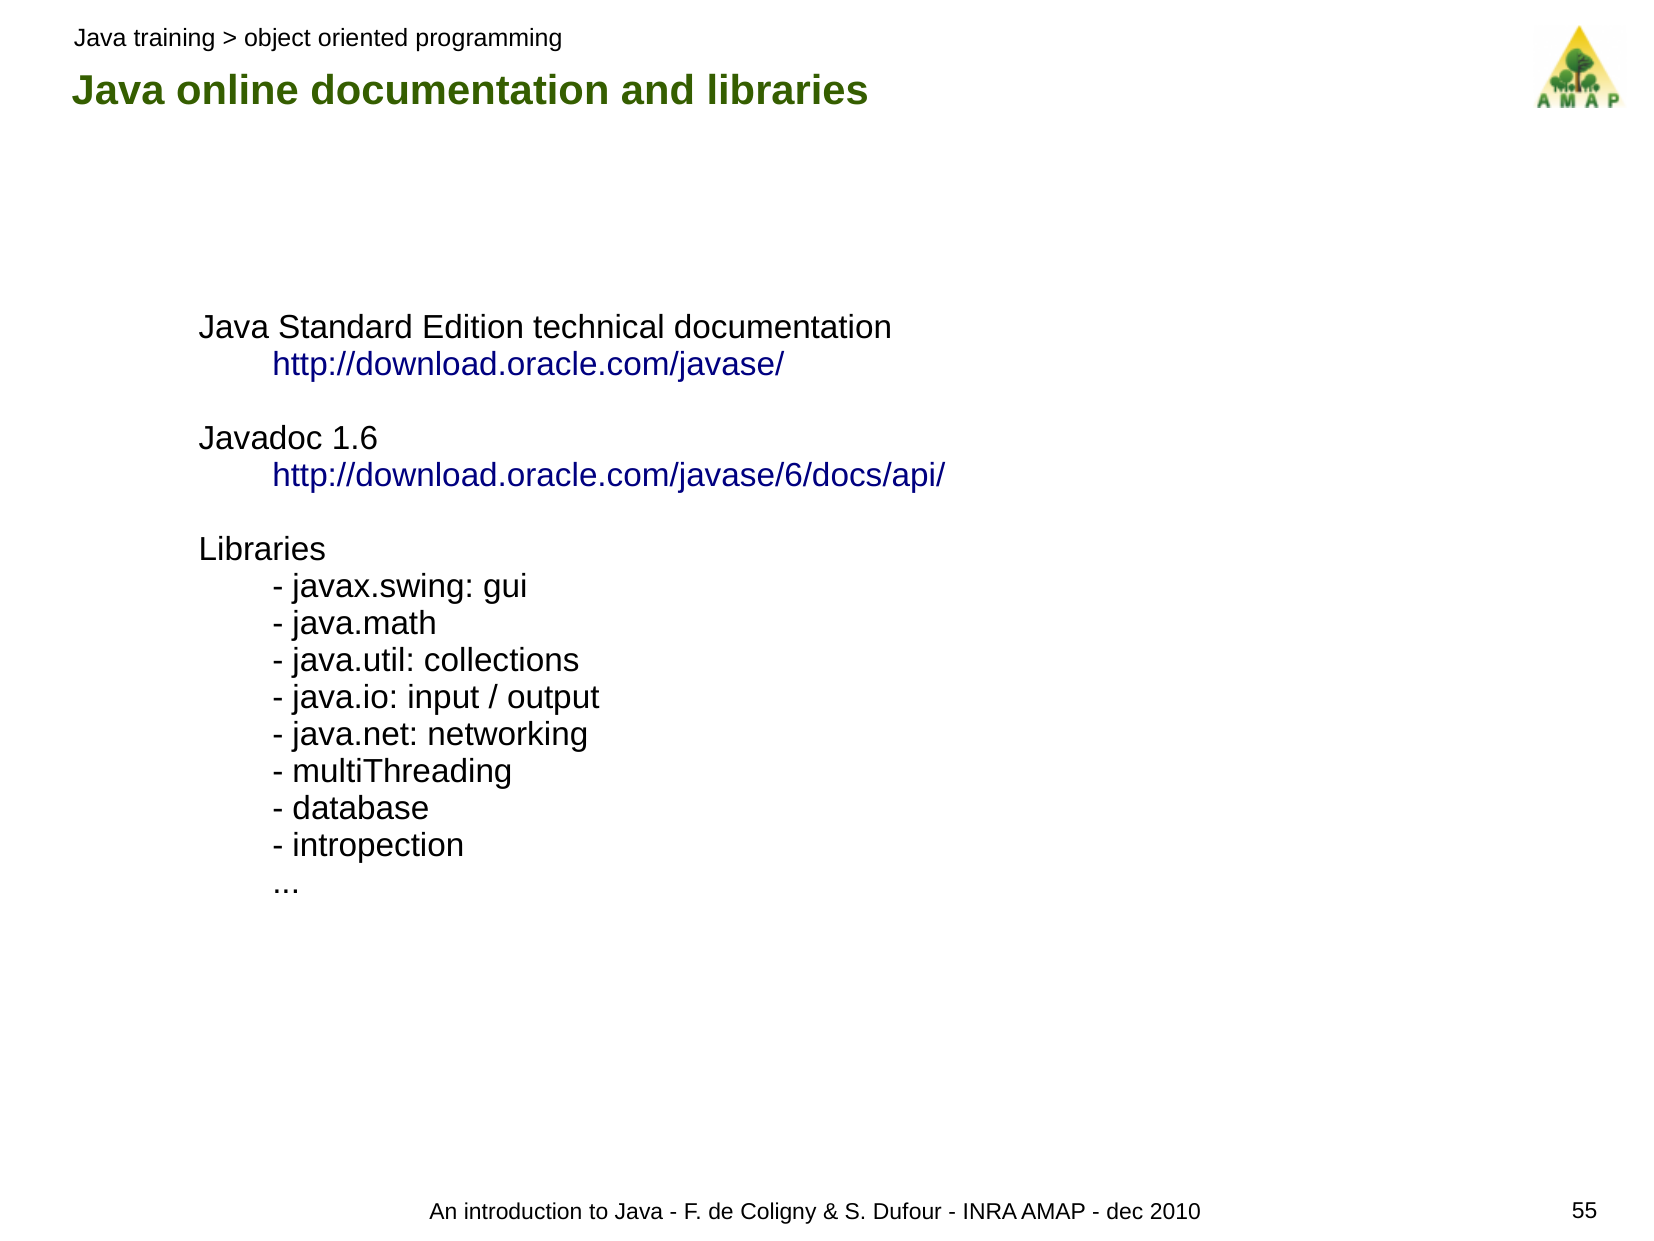

Java training > object oriented programming
Java online documentation and libraries
Java Standard Edition technical documentation
	http://download.oracle.com/javase/
Javadoc 1.6
	http://download.oracle.com/javase/6/docs/api/
Libraries
	- javax.swing: gui
	- java.math
	- java.util: collections
	- java.io: input / output
	- java.net: networking
	- multiThreading
	- database
	- intropection
	...
55